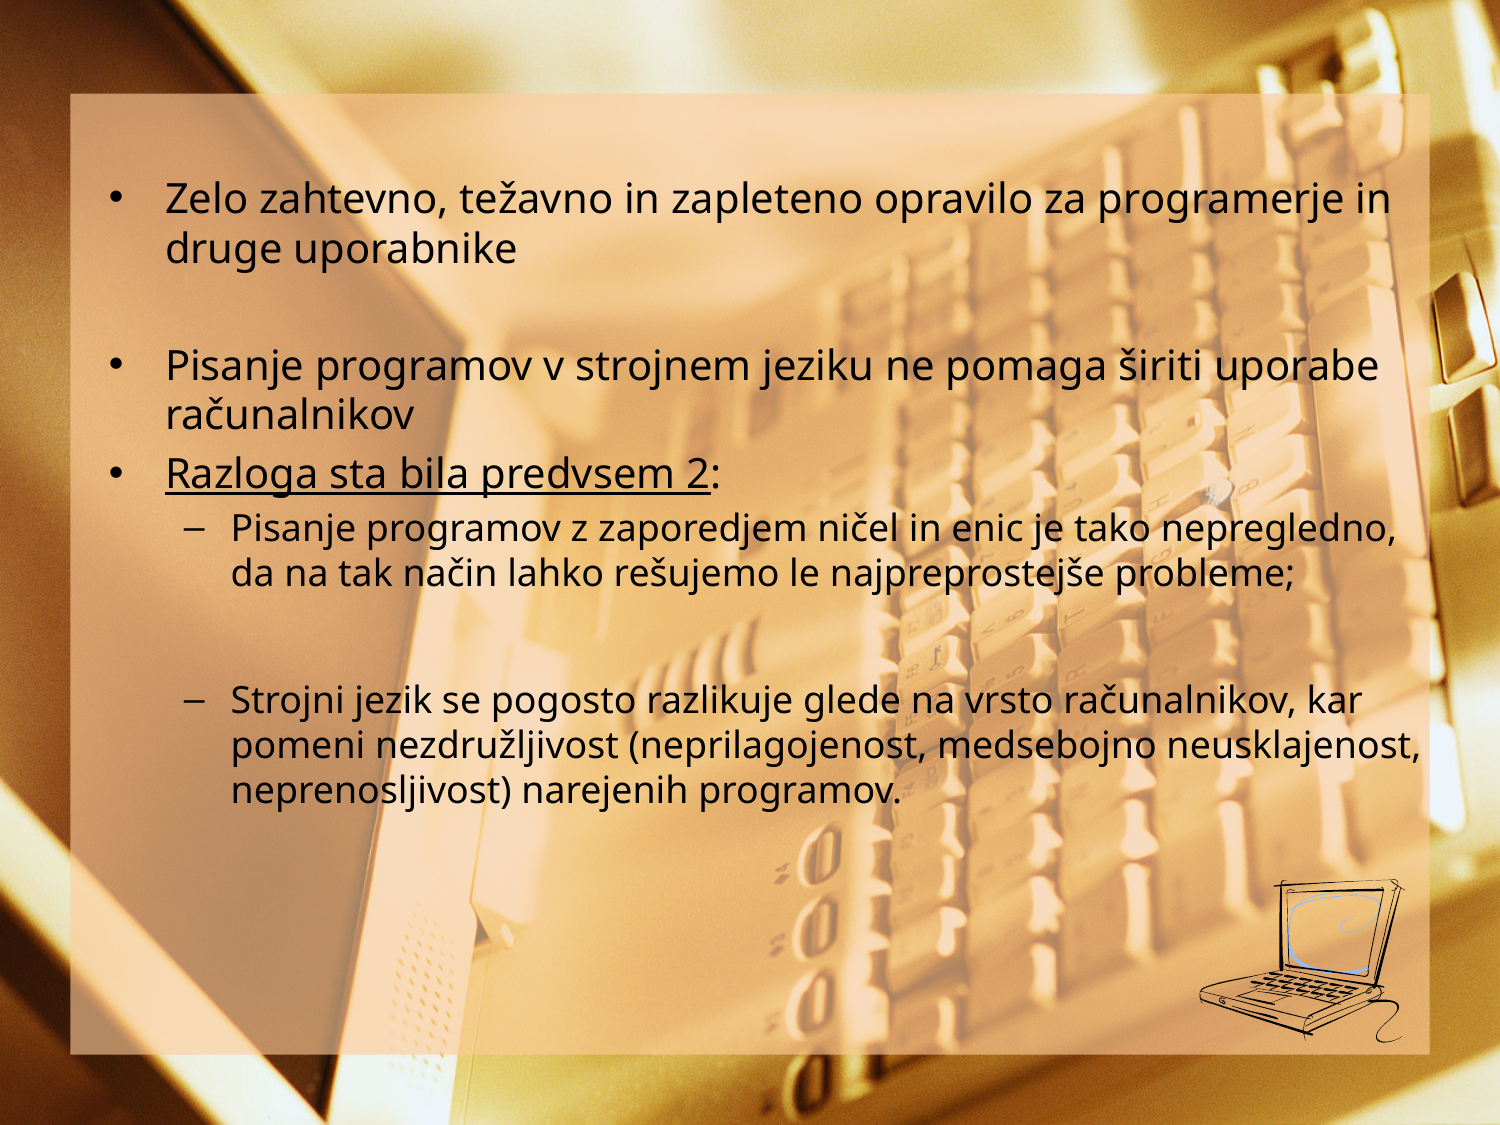

Zelo zahtevno, težavno in zapleteno opravilo za programerje in druge uporabnike
Pisanje programov v strojnem jeziku ne pomaga širiti uporabe računalnikov
Razloga sta bila predvsem 2:
Pisanje programov z zaporedjem ničel in enic je tako nepregledno, da na tak način lahko rešujemo le najpreprostejše probleme;
Strojni jezik se pogosto razlikuje glede na vrsto računalnikov, kar pomeni nezdružljivost (neprilagojenost, medsebojno neusklajenost, neprenosljivost) narejenih programov.
#